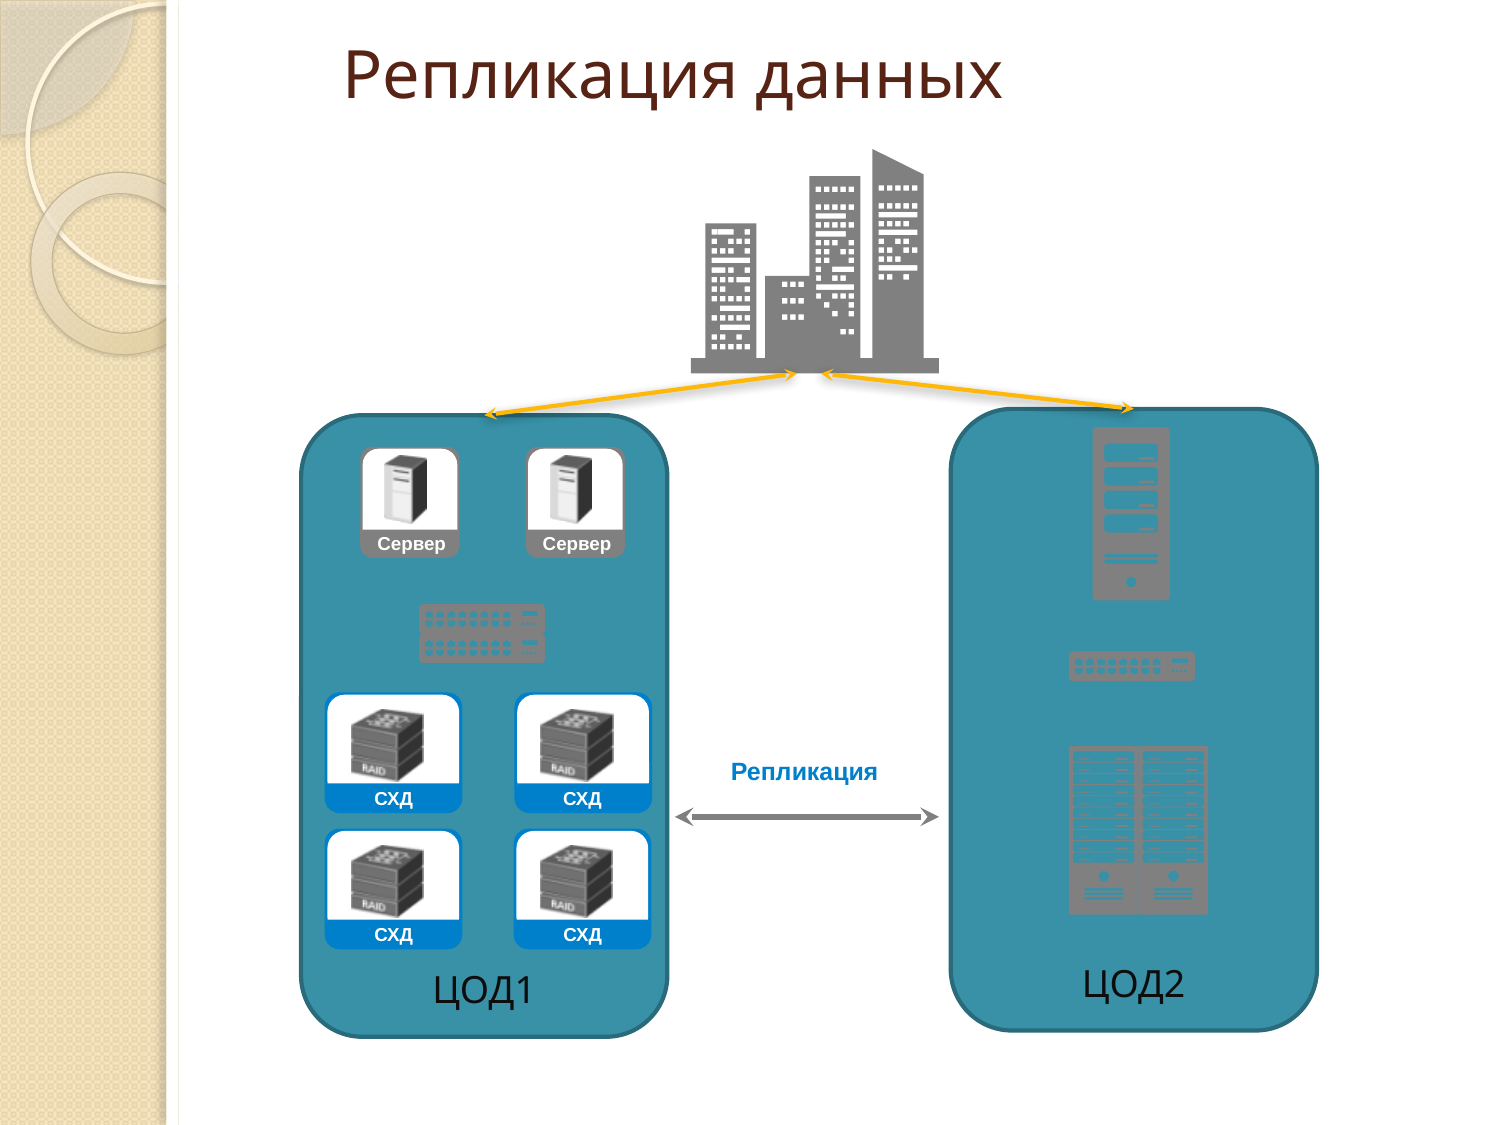

# Репликация данных
ЦОД2
ЦОД1
Сервер
Сервер
СХД
СХД
Репликация
СХД
СХД